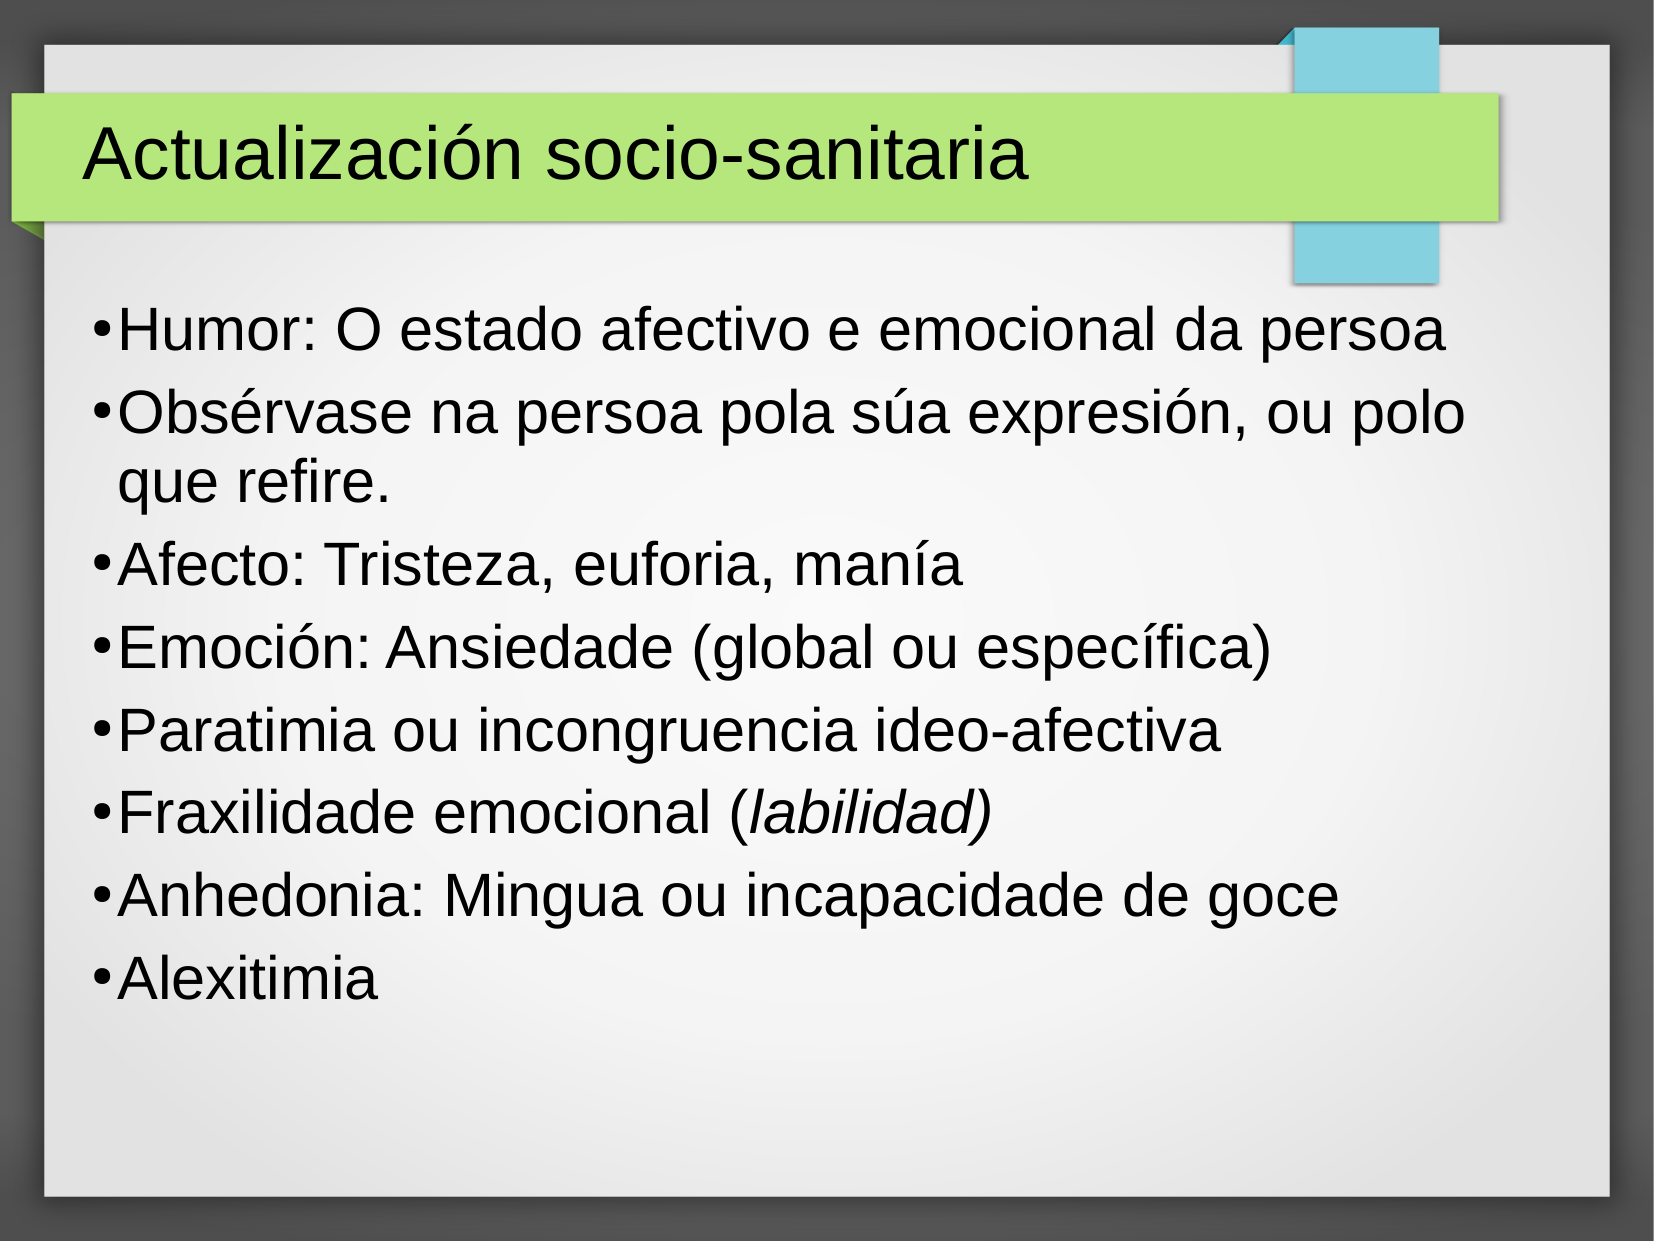

# Actualización socio-sanitaria
Humor: O estado afectivo e emocional da persoa
Obsérvase na persoa pola súa expresión, ou polo que refire.
Afecto: Tristeza, euforia, manía
Emoción: Ansiedade (global ou específica)
Paratimia ou incongruencia ideo-afectiva
Fraxilidade emocional (labilidad)
Anhedonia: Mingua ou incapacidade de goce
Alexitimia